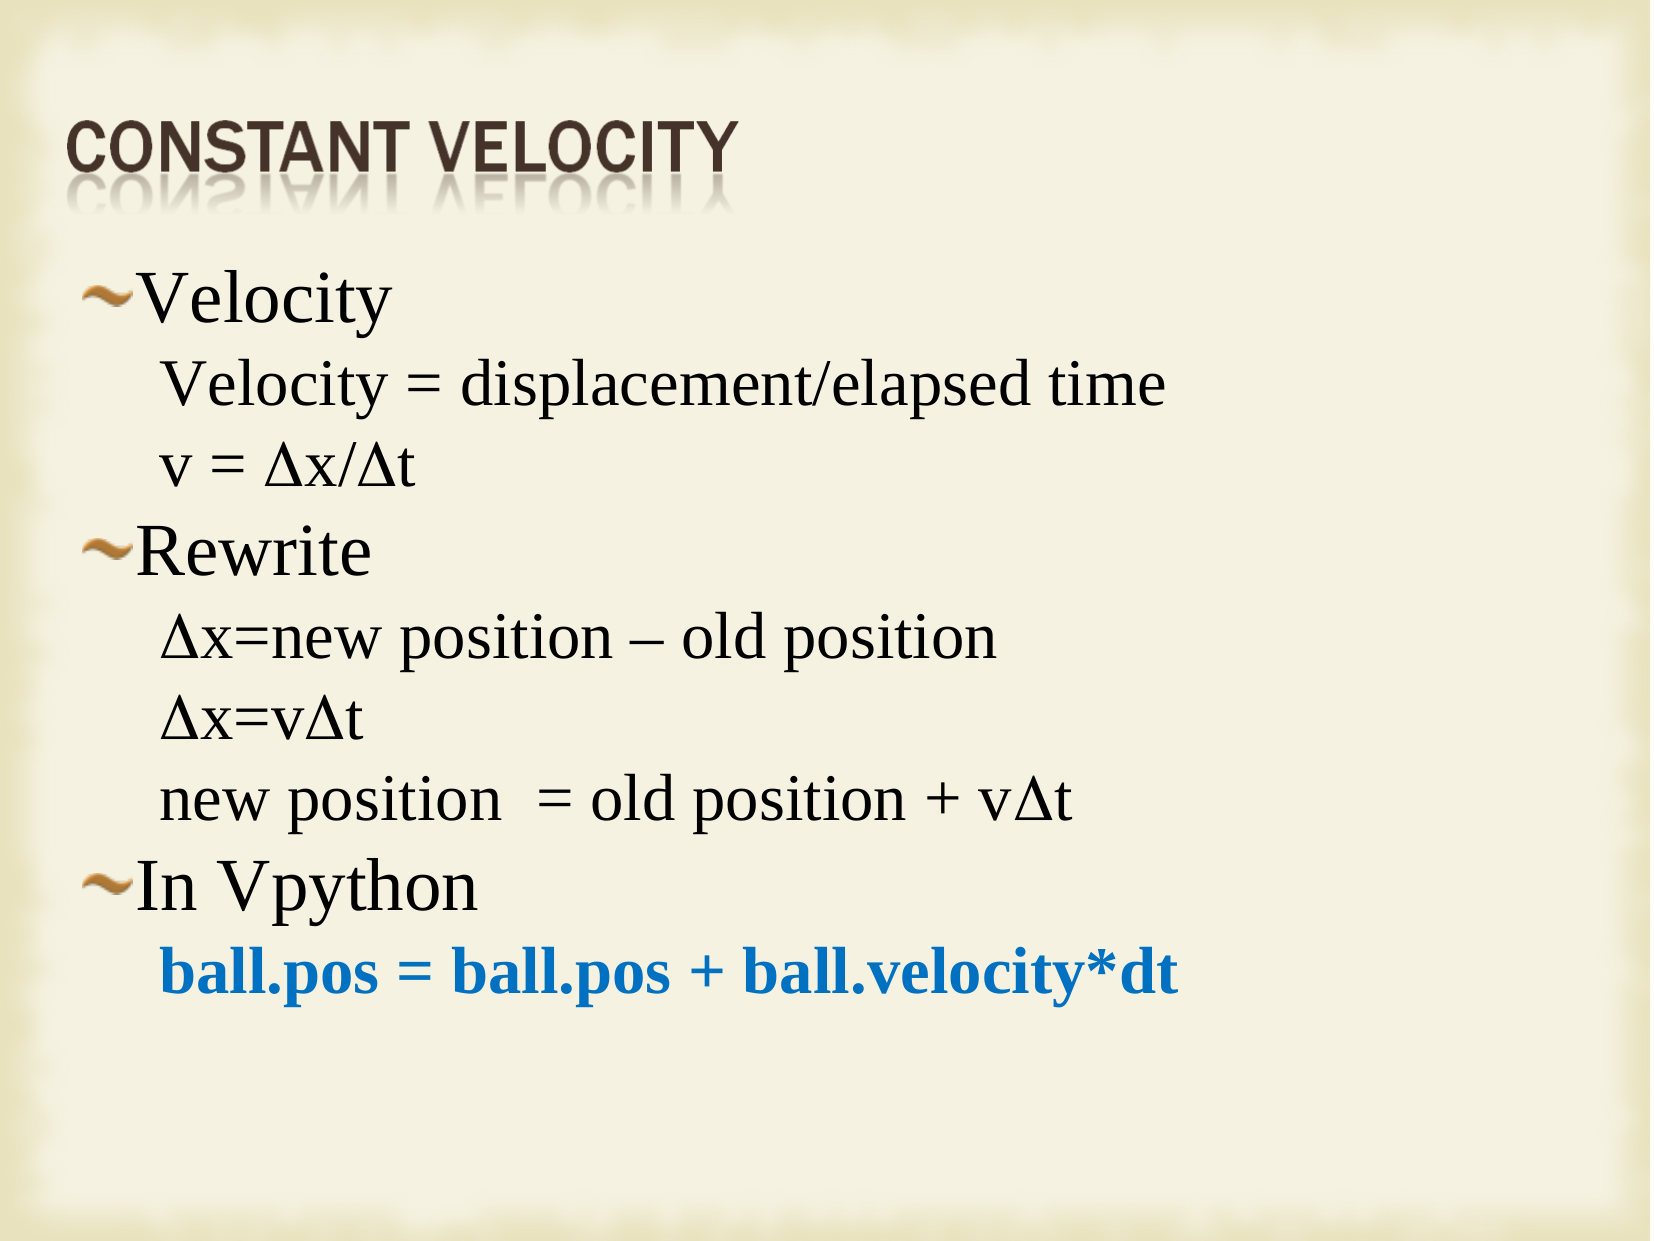

# Velocity
Velocity = displacement/elapsed time
v = x/t
Rewrite
x=new position – old position
x=vt
new position = old position + vt
In Vpython
ball.pos = ball.pos + ball.velocity*dt